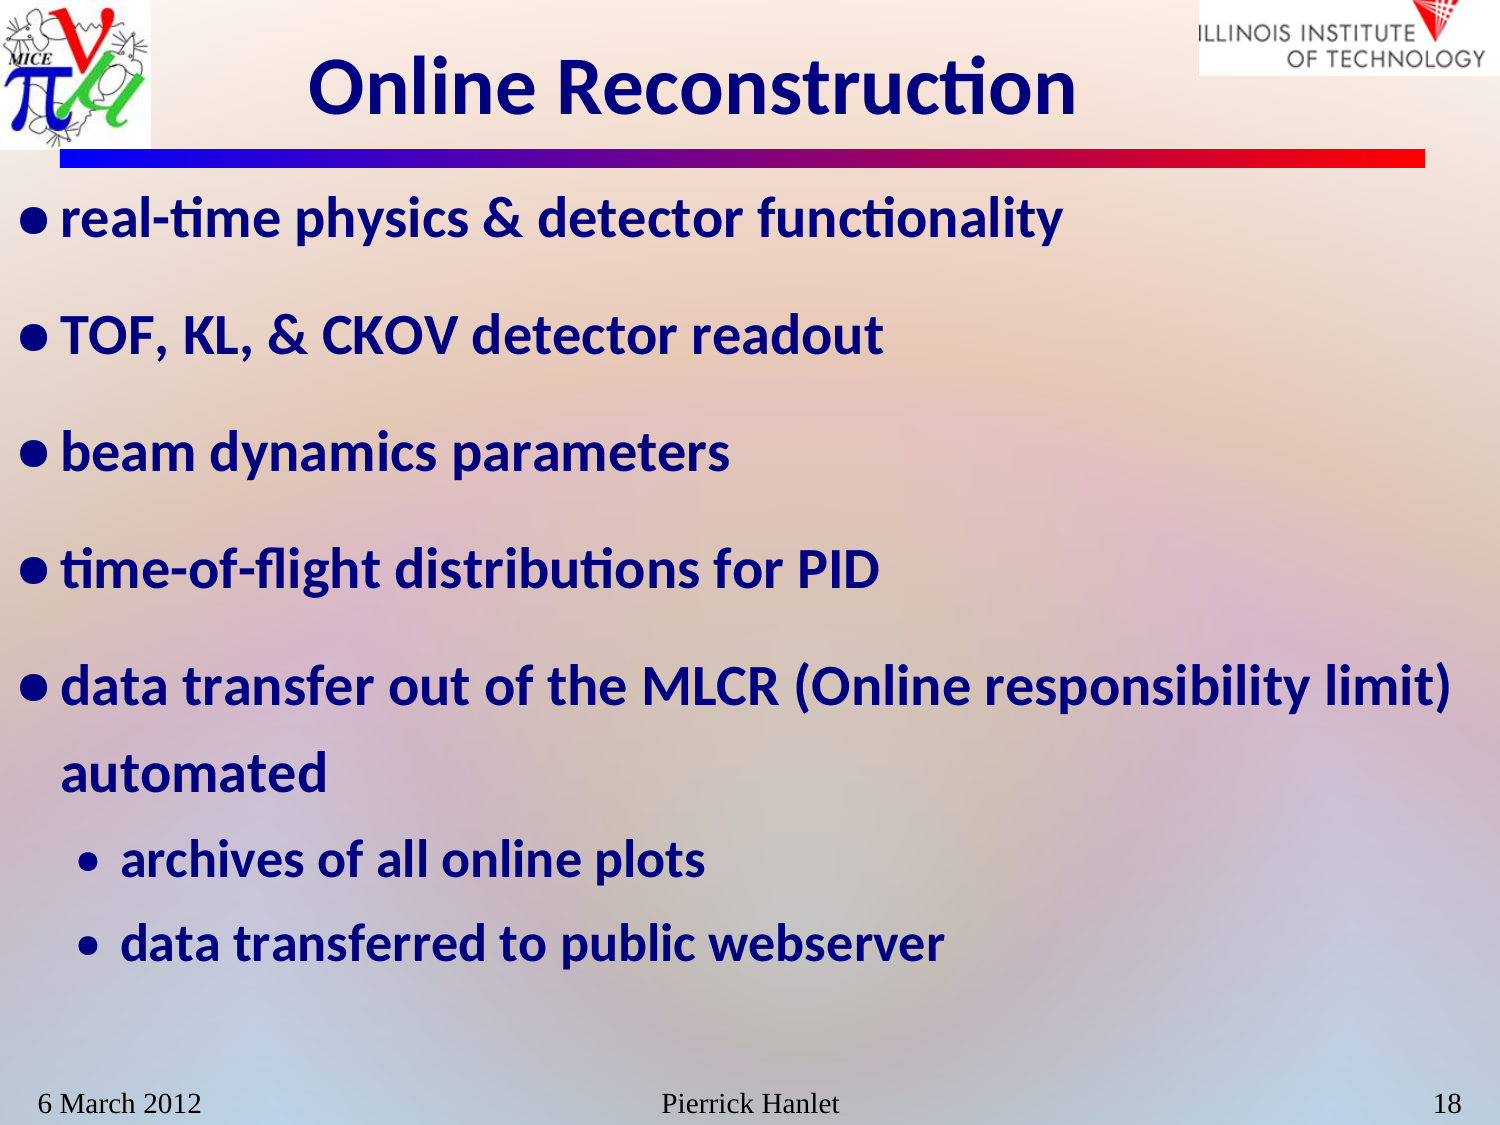

# Online Reconstruction
real-time physics & detector functionality
TOF, KL, & CKOV detector readout
beam dynamics parameters
time-of-flight distributions for PID
data transfer out of the MLCR (Online responsibility limit) automated
archives of all online plots
data transferred to public webserver
18